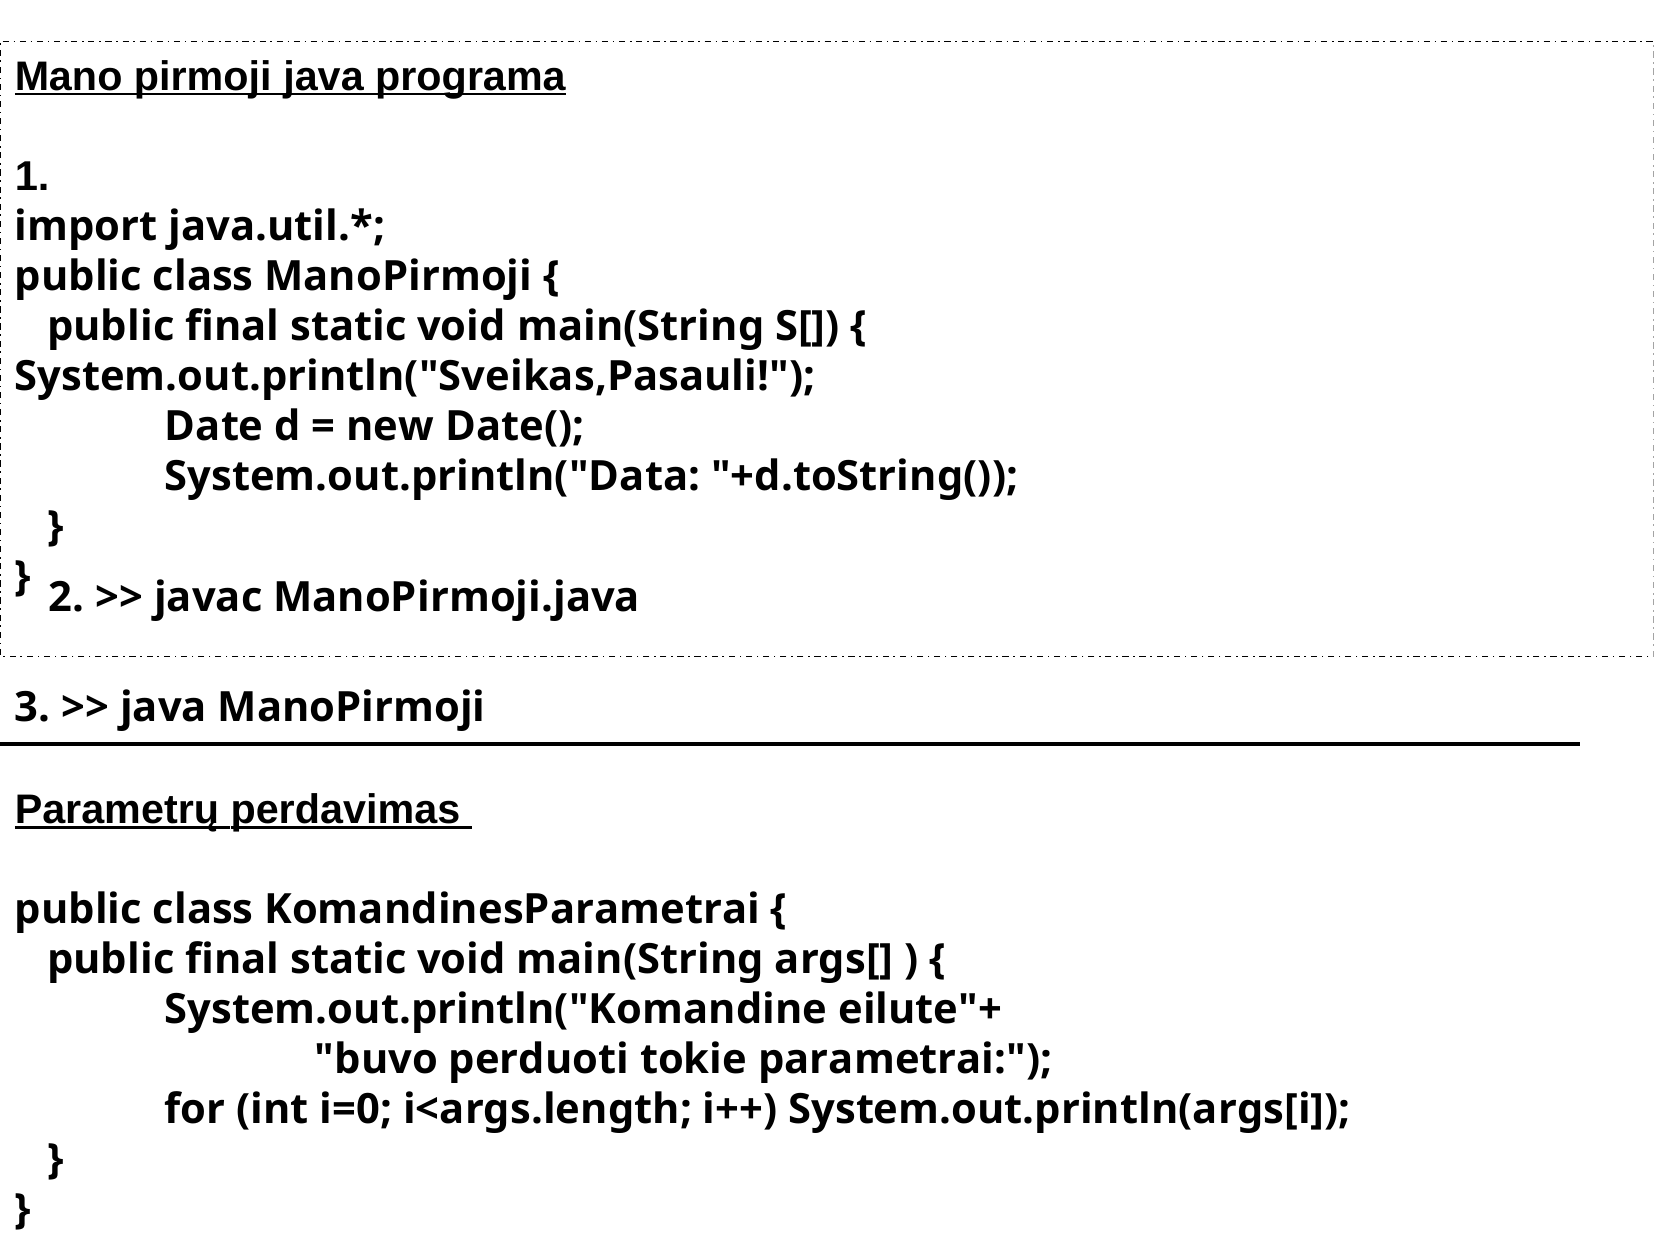

Mano pirmoji java programa
1.
import java.util.*;
public class ManoPirmoji {
 public final static void main(String S[]) { 			System.out.println("Sveikas,Pasauli!");
	Date d = new Date();
	System.out.println("Data: "+d.toString());
 }
}
2. >> javac ManoPirmoji.java
3. >> java ManoPirmoji
Parametrų perdavimas
public class KomandinesParametrai {
 public final static void main(String args[] ) {
	System.out.println("Komandine eilute"+
		"buvo perduoti tokie parametrai:");
	for (int i=0; i<args.length; i++) System.out.println(args[i]);
 }
}